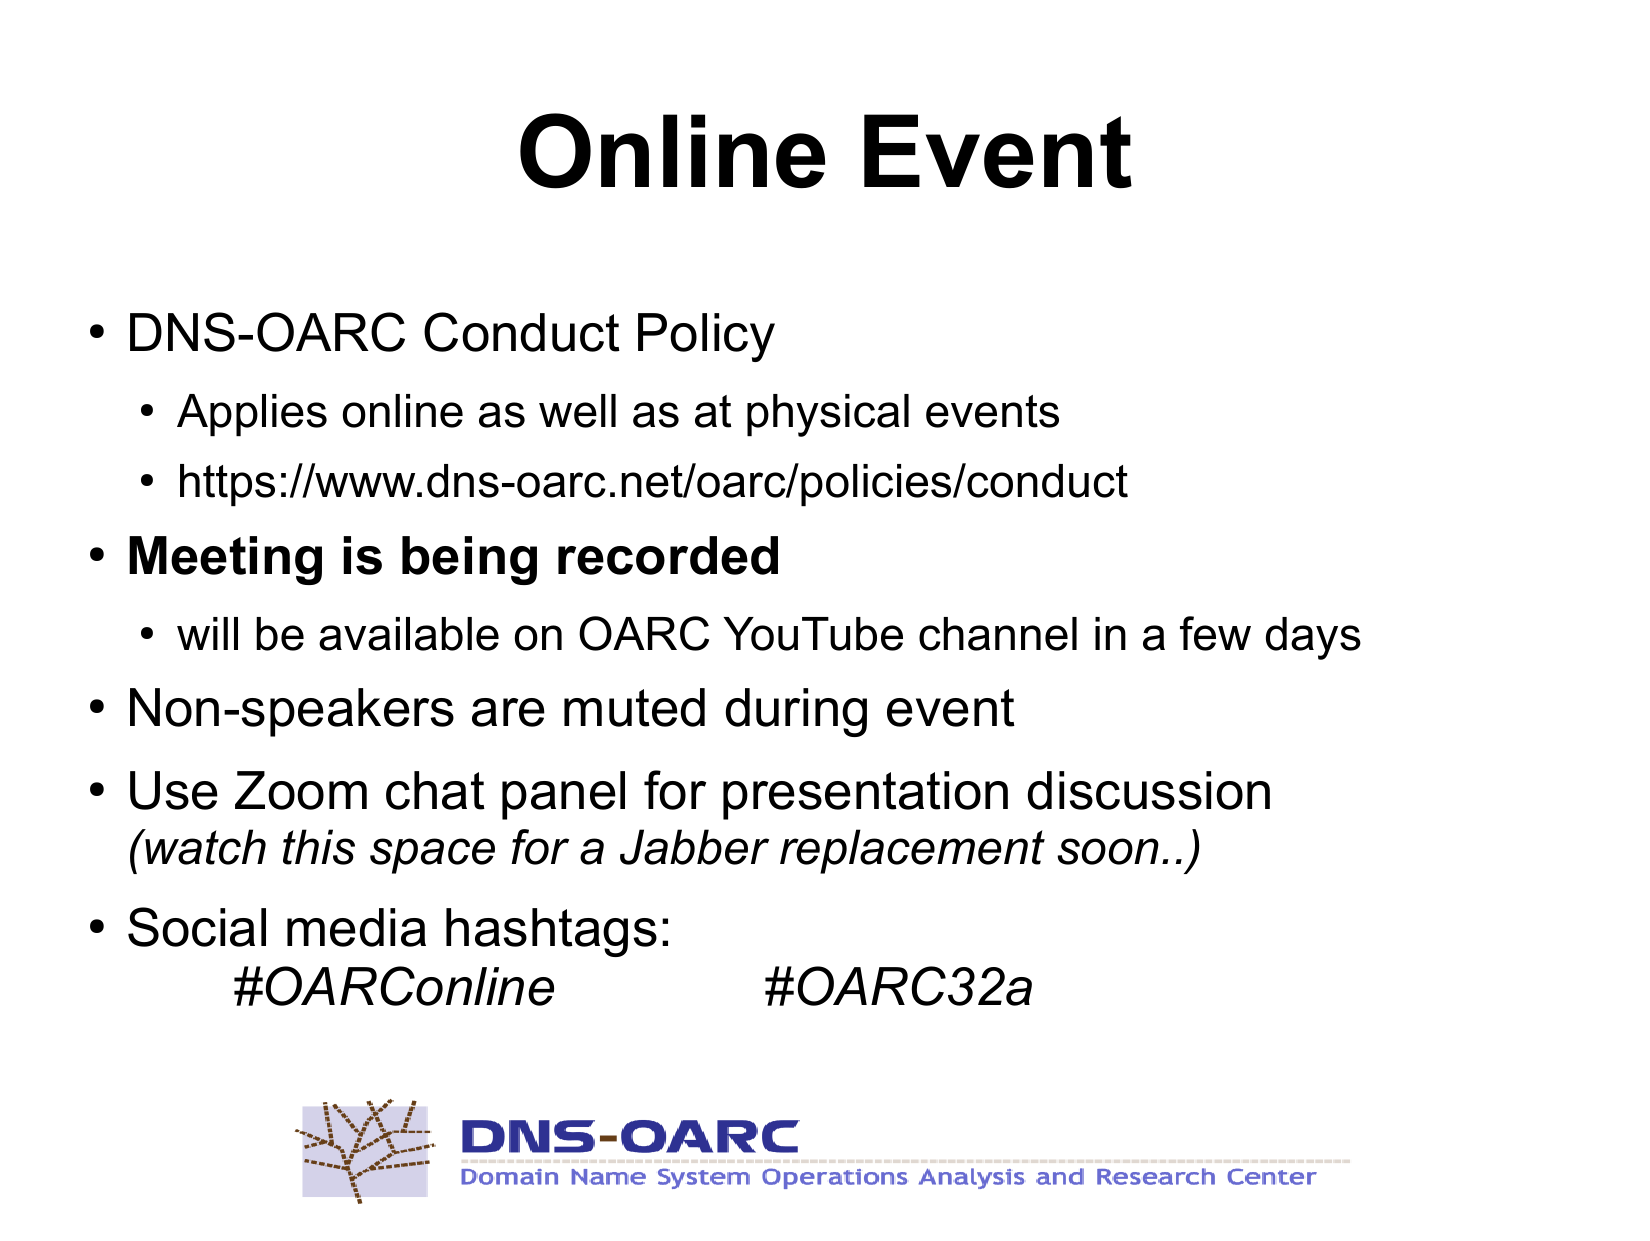

# Online Event
DNS-OARC Conduct Policy
Applies online as well as at physical events
https://www.dns-oarc.net/oarc/policies/conduct
Meeting is being recorded
will be available on OARC YouTube channel in a few days
Non-speakers are muted during event
Use Zoom chat panel for presentation discussion
(watch this space for a Jabber replacement soon..)
Social media hashtags:
		#OARConline 				#OARC32a